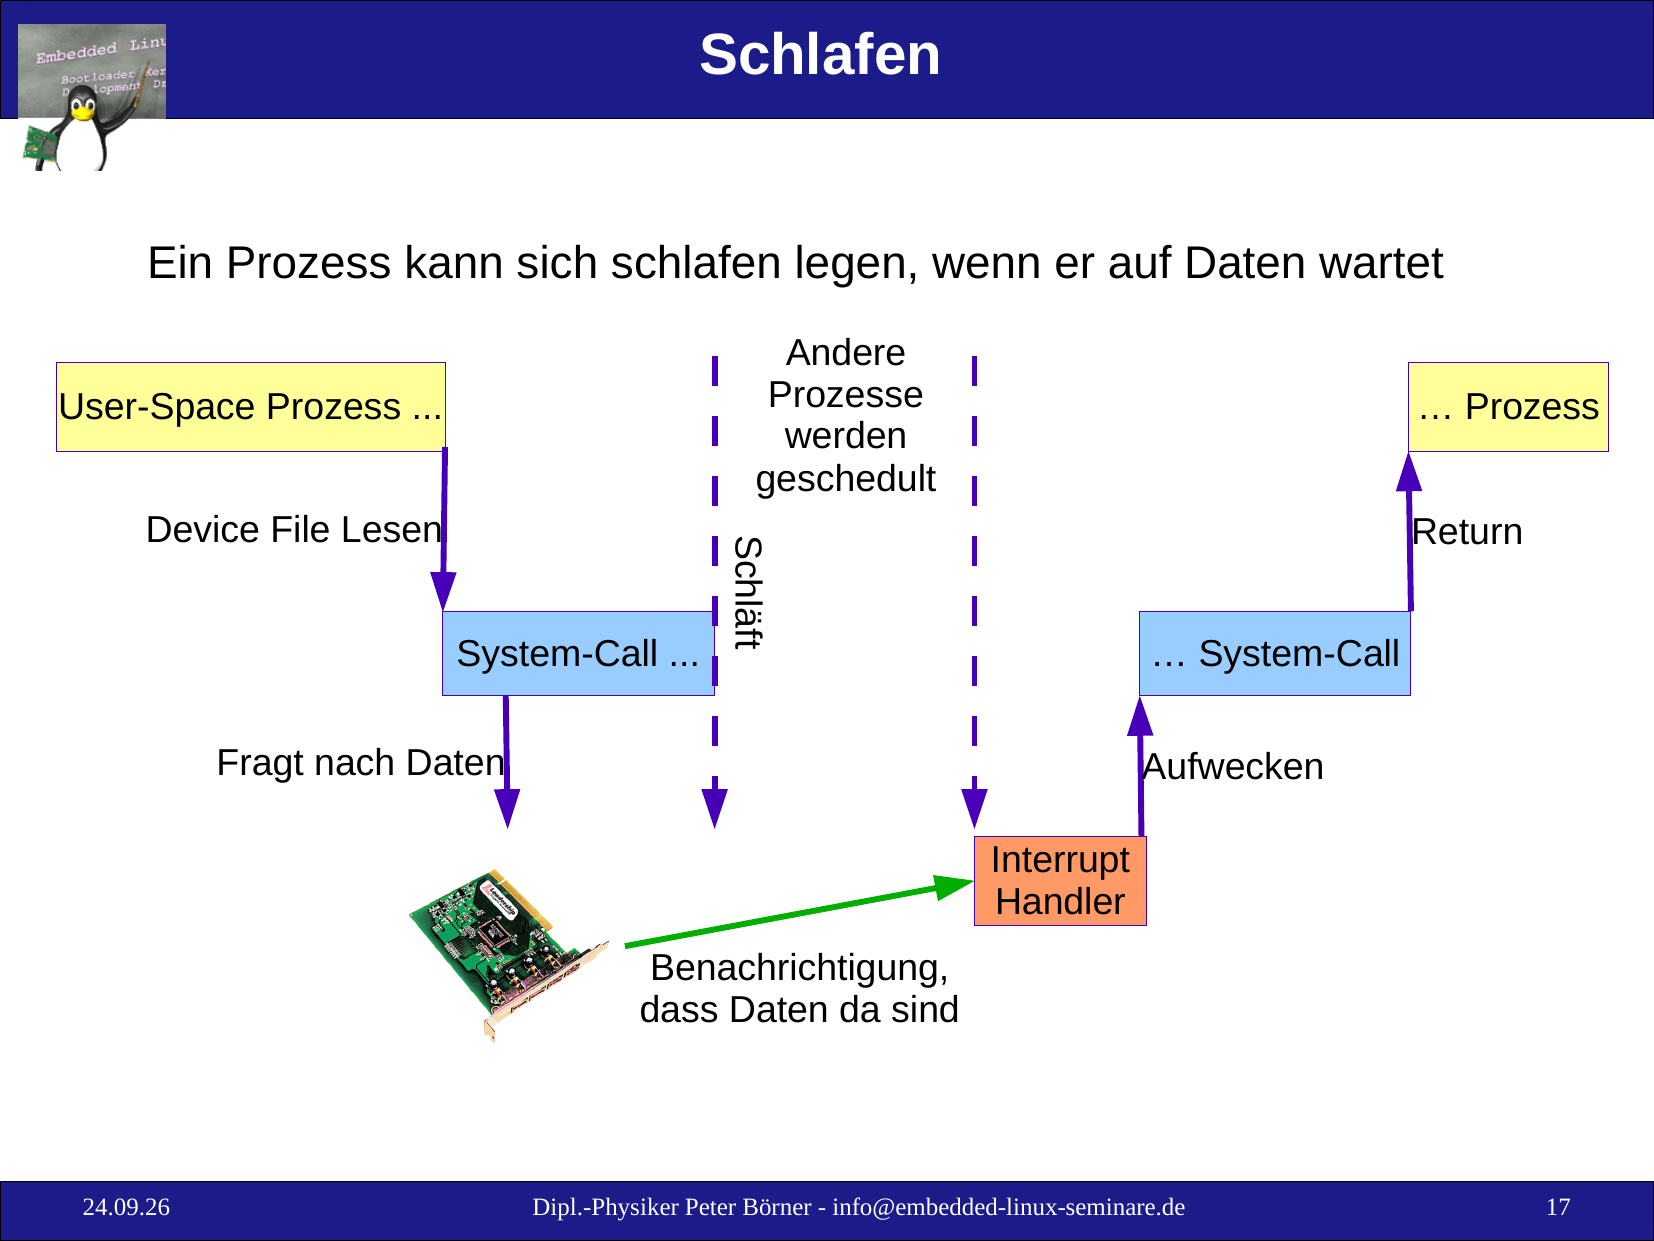

# Schlafen
Ein Prozess kann sich schlafen legen, wenn er auf Daten wartet
Andere Prozesse werden geschedult
Schläft
User-Space Prozess ...
… Prozess
System-Call ...
… System-Call
Interrupt
Handler
 Dipl.-Physiker Peter Börner - info@embedded-linux-seminare.de
17